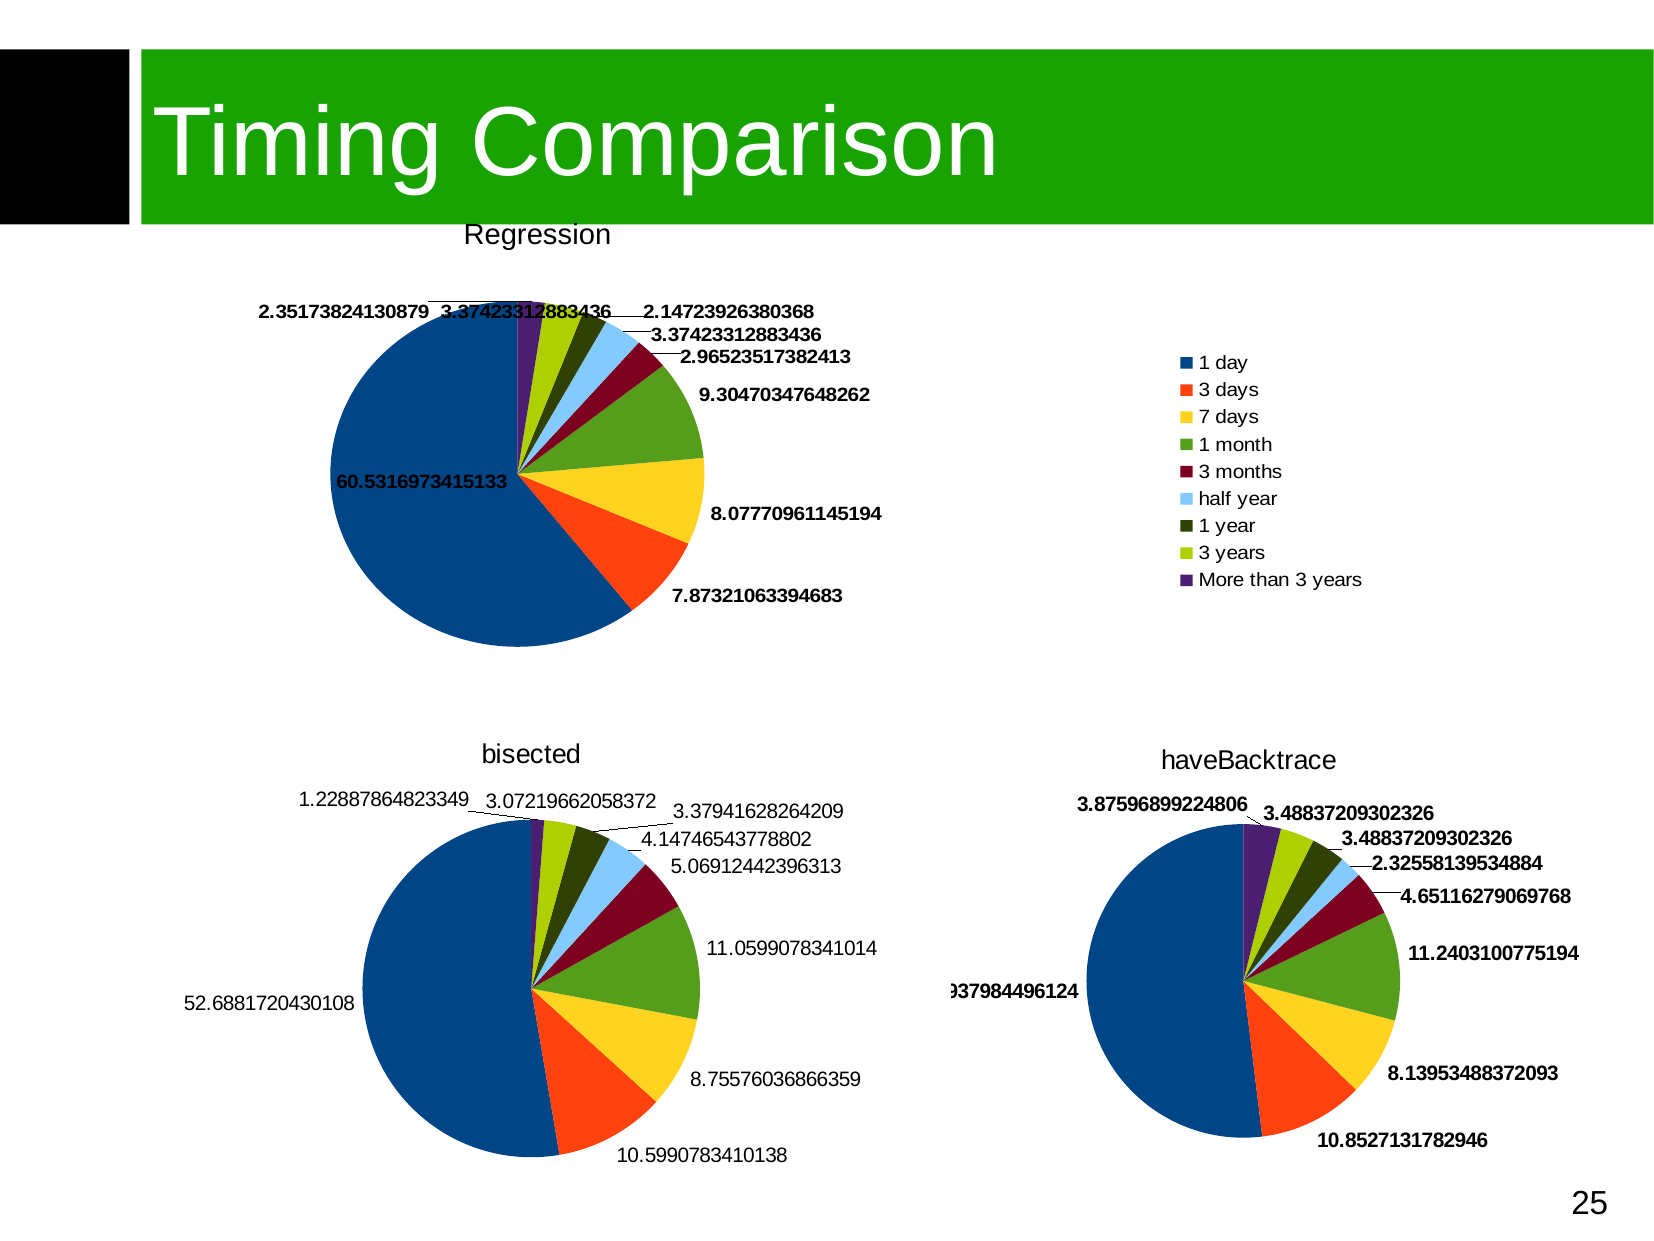

# Timing Comparison
Regression
### Chart
| Category | Column F |
|---|---|
| 1 day | 60.5316973415133 |
| 3 days | 7.87321063394683 |
| 7 days | 8.07770961145194 |
| 1 month | 9.30470347648262 |
| 3 months | 2.96523517382413 |
| half year | 3.37423312883436 |
| 1 year | 2.14723926380368 |
| 3 years | 3.37423312883436 |
| More than 3 years | 2.35173824130879 |
### Chart: bisected
| Category | Column F |
|---|---|
| 1 | 52.6881720430108 |
| 2 | 10.5990783410138 |
| 3 | 8.75576036866359 |
| 4 | 11.0599078341014 |
| 5 | 5.06912442396313 |
| 6 | 4.14746543778802 |
| 7 | 3.37941628264209 |
| 8 | 3.07219662058372 |
| 9 | 1.22887864823349 |
### Chart: haveBacktrace
| Category | Column F |
|---|---|
| 1 day | 51.937984496124 |
| 3 days | 10.8527131782946 |
| 7 days | 8.13953488372093 |
| 1 month | 11.2403100775194 |
| 3 months | 4.65116279069768 |
| half year | 2.32558139534884 |
| 1 year | 3.48837209302326 |
| 3 years | 3.48837209302326 |
| More than 3 years | 3.87596899224806 |